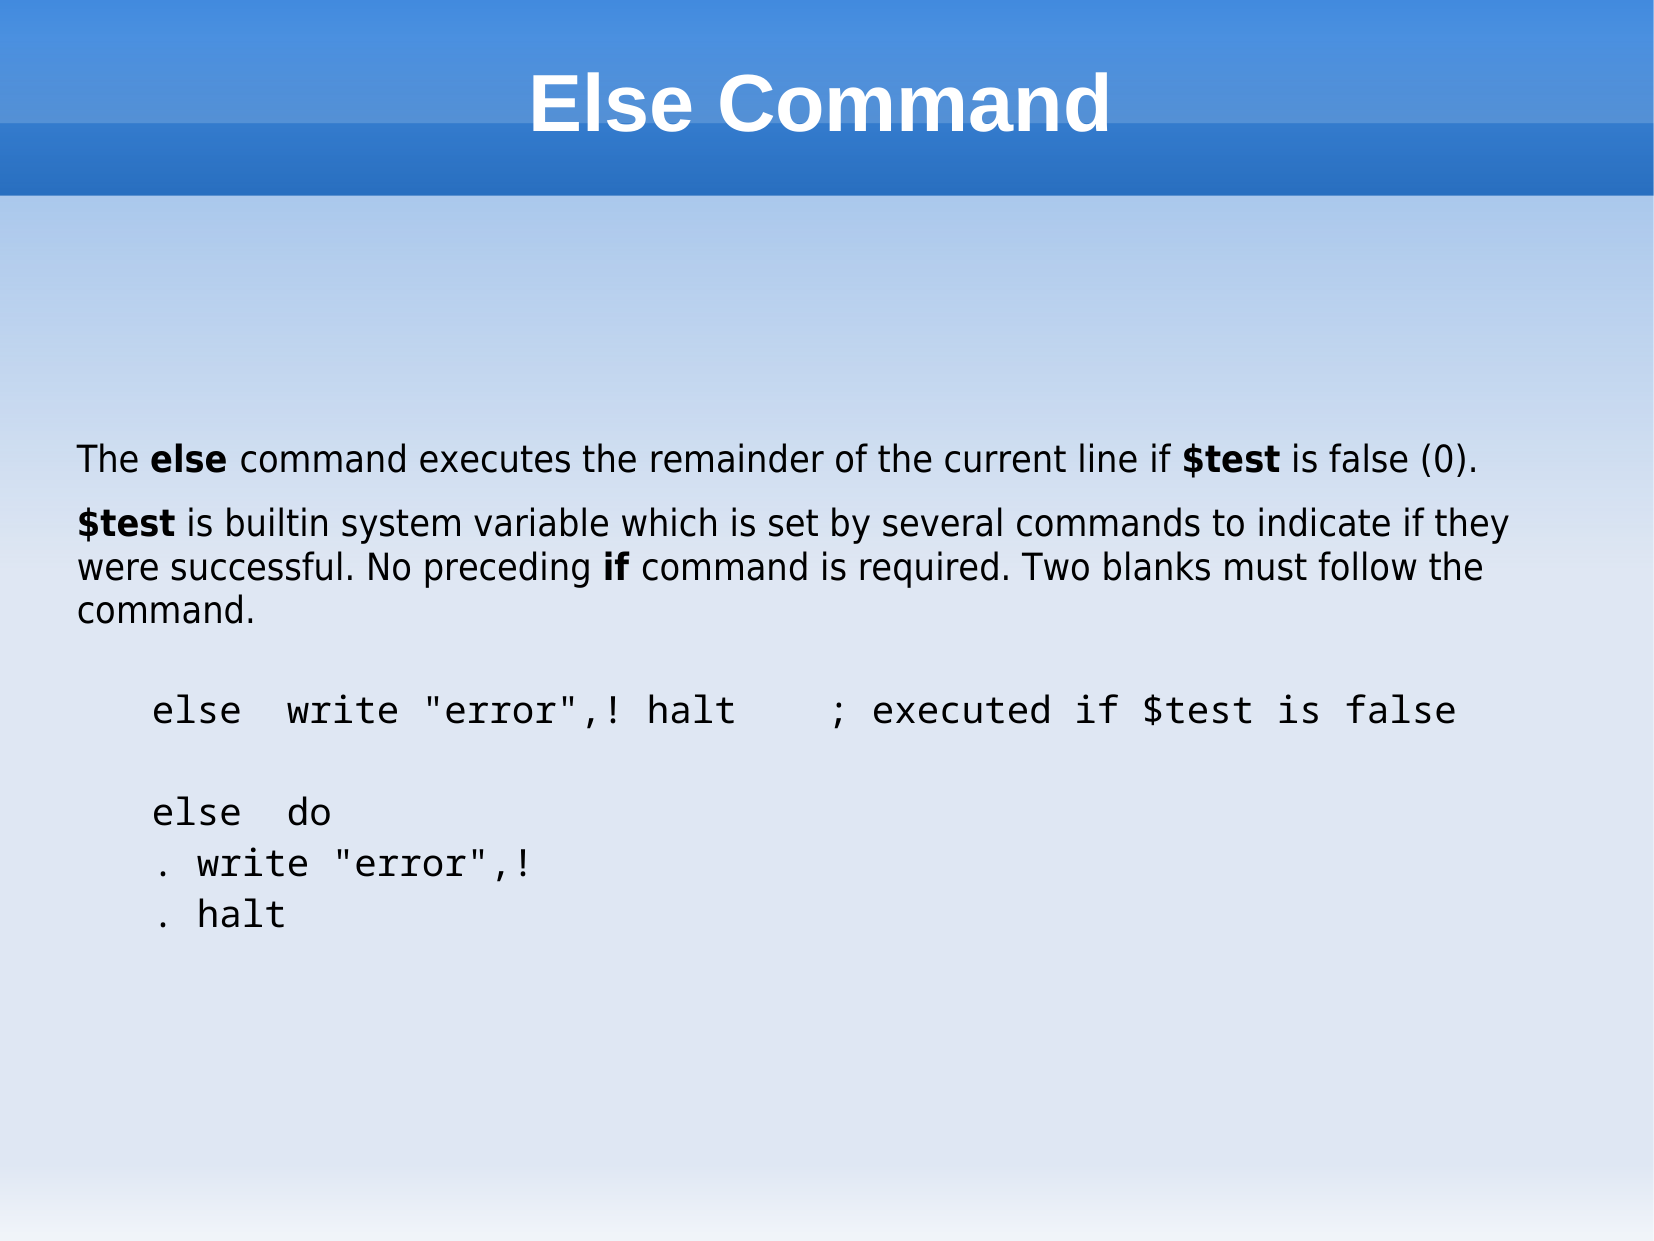

# Else Command
The else command executes the remainder of the current line if $test is false (0).
$test is builtin system variable which is set by several commands to indicate if they were successful. No preceding if command is required. Two blanks must follow the command.
 	else write "error",! halt		; executed if $test is false
 	else do
 	. write "error",!
 	. halt